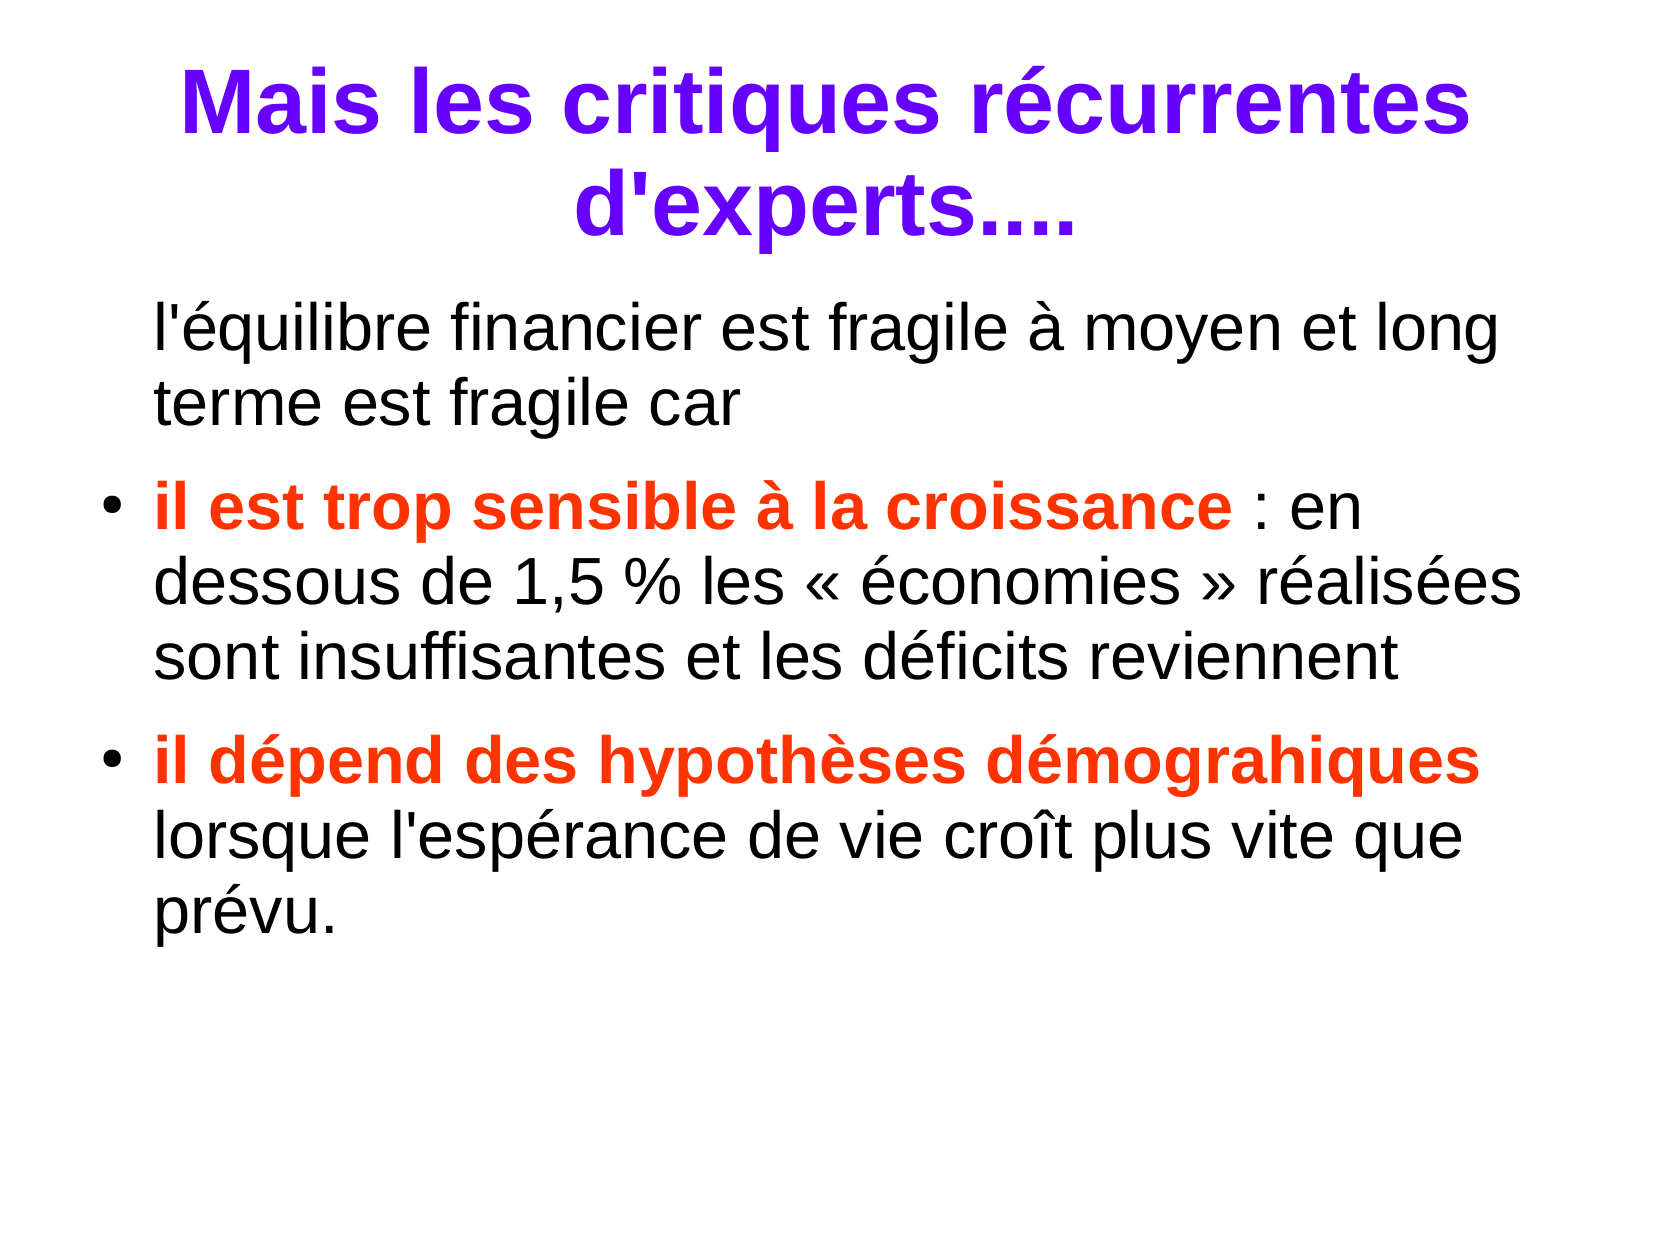

# Mais les critiques récurrentes d'experts....
l'équilibre financier est fragile à moyen et long terme est fragile car
il est trop sensible à la croissance : en dessous de 1,5 % les « économies » réalisées sont insuffisantes et les déficits reviennent
il dépend des hypothèses démograhiques  lorsque l'espérance de vie croît plus vite que prévu.